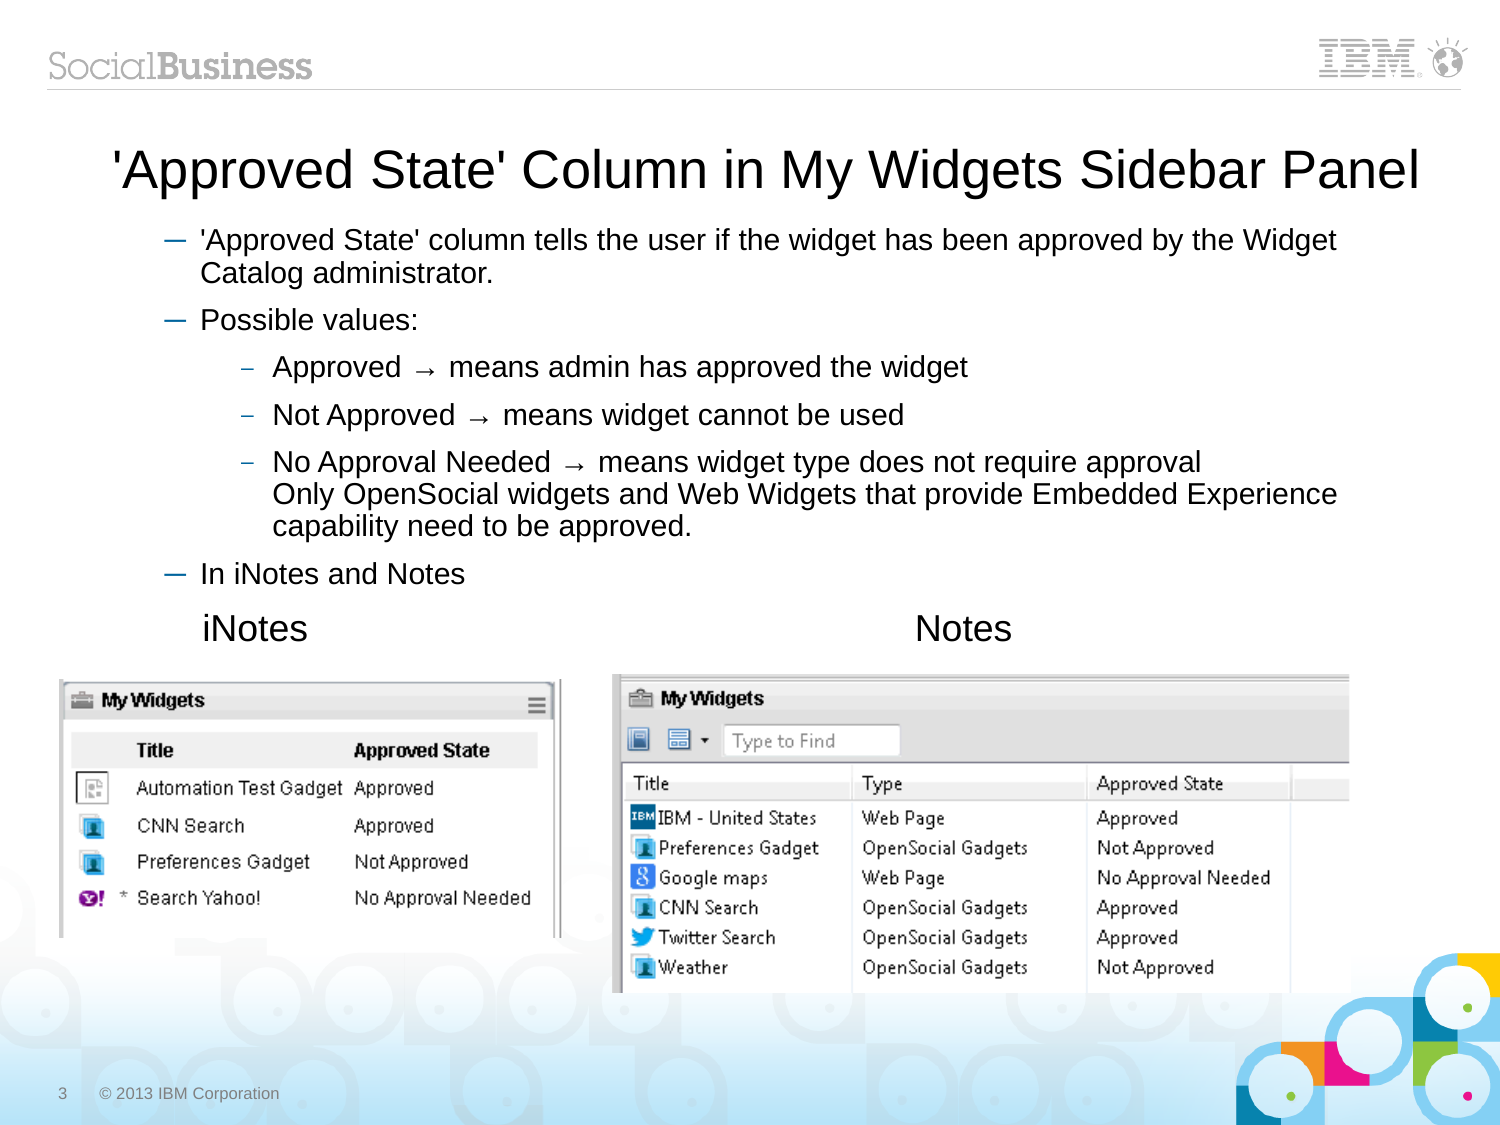

# 'Approved State' Column in My Widgets Sidebar Panel
'Approved State' column tells the user if the widget has been approved by the Widget Catalog administrator.
Possible values:
Approved → means admin has approved the widget
Not Approved → means widget cannot be used
No Approval Needed → means widget type does not require approval
Only OpenSocial widgets and Web Widgets that provide Embedded Experience capability need to be approved.
In iNotes and Notes
iNotes
Notes
3